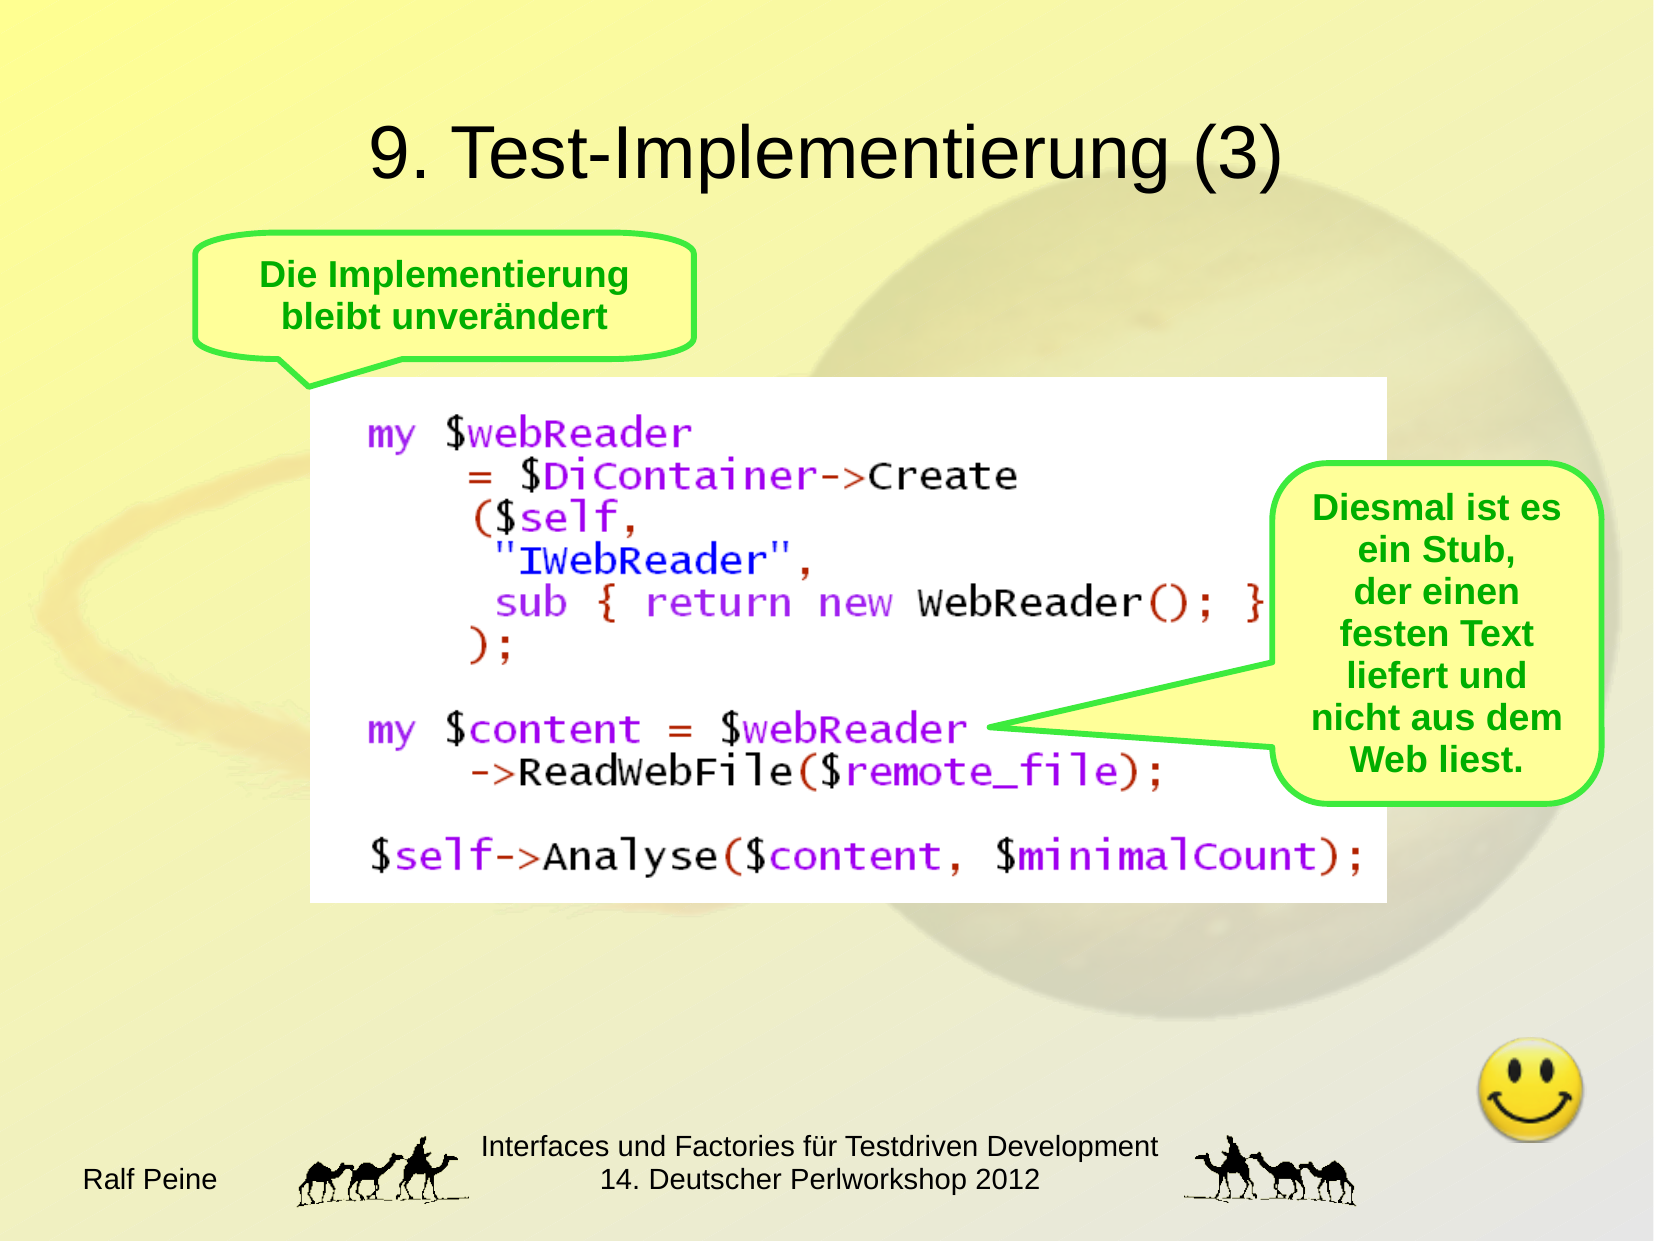

# 9. Test-Implementierung (3)
Die Implementierung
bleibt unverändert
Diesmal ist es
ein Stub,
der einen
festen Text
liefert und
nicht aus dem
Web liest.